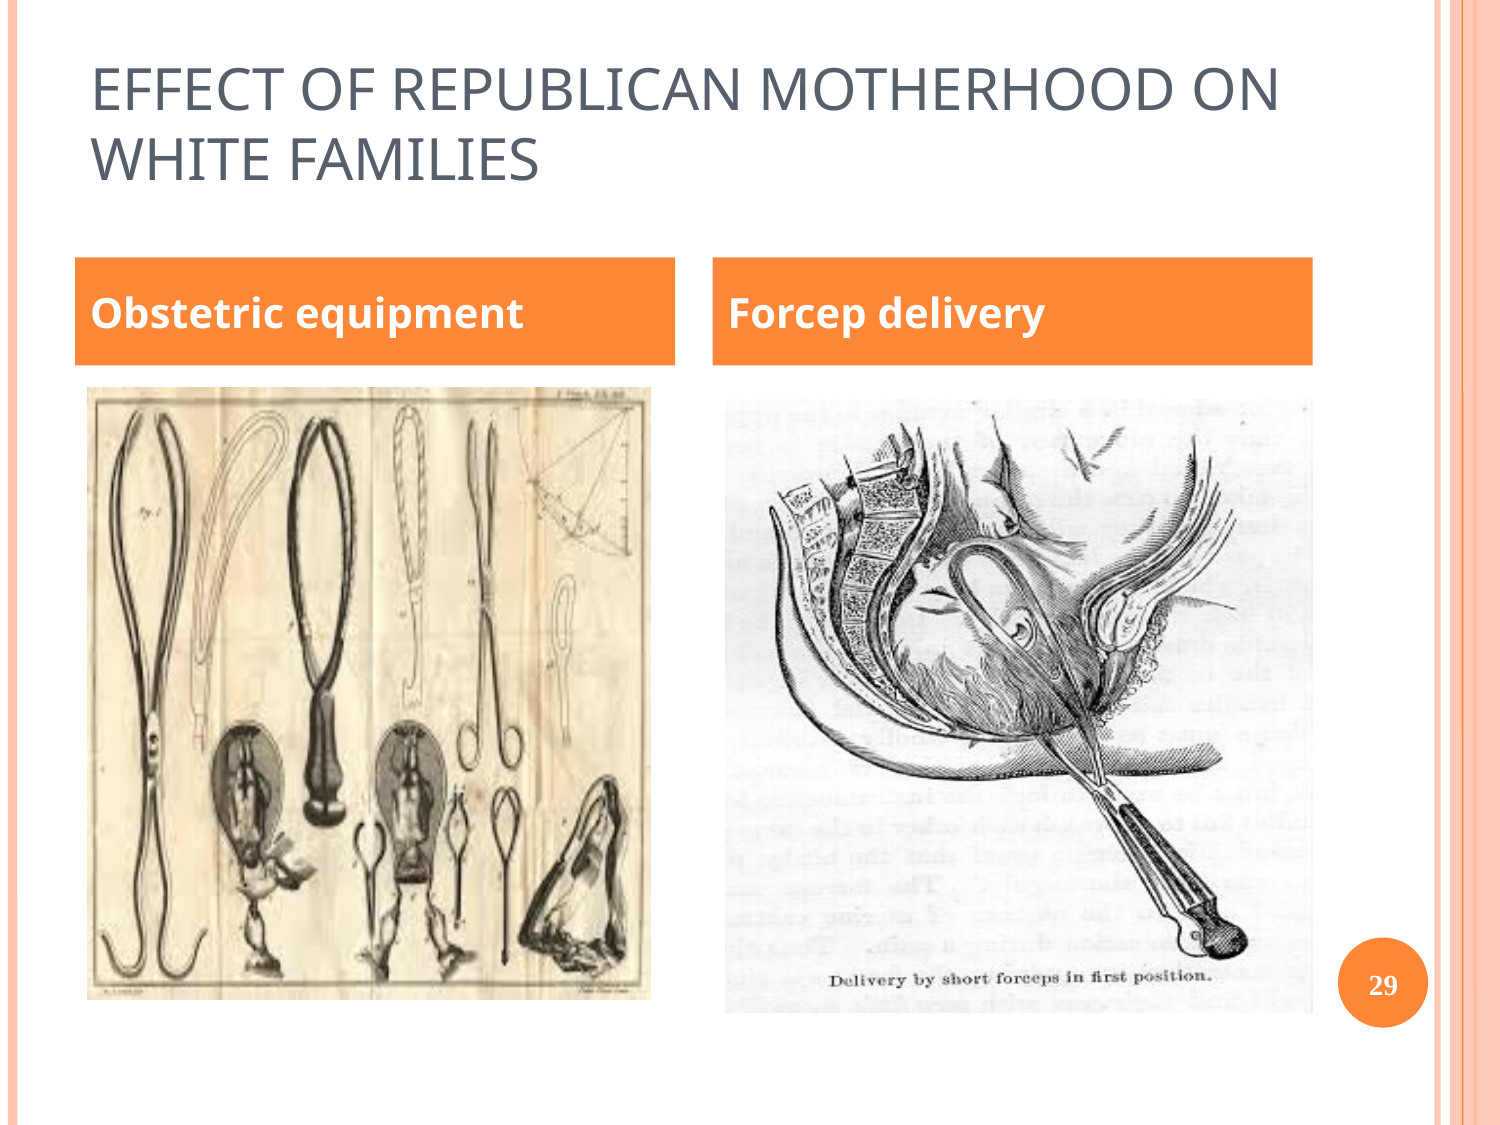

# Effect of Republican Motherhood on White Families
Obstetric equipment
Forcep delivery